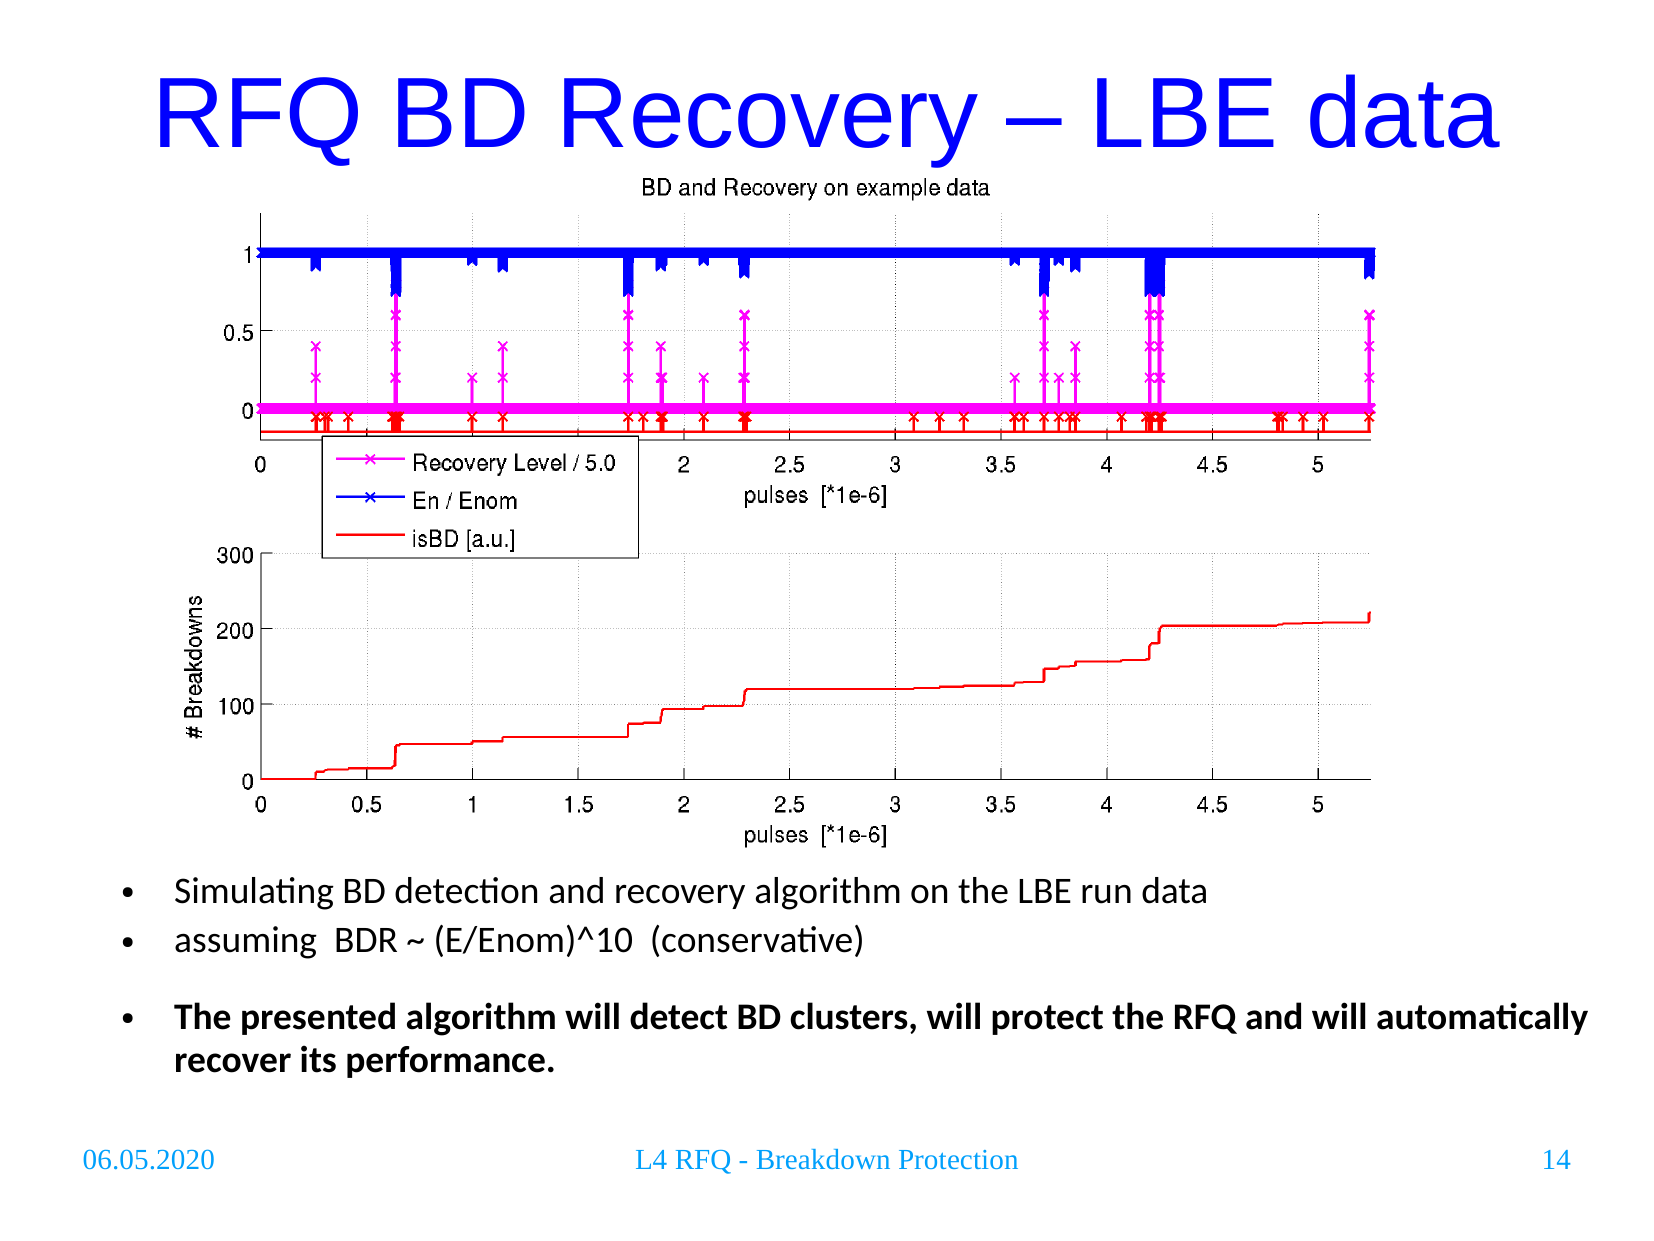

# RFQ BD Recovery – LBE data
Simulating BD detection and recovery algorithm on the LBE run data
assuming BDR ~ (E/Enom)^10 (conservative)
The presented algorithm will detect BD clusters, will protect the RFQ and will automatically recover its performance.
06.05.2020
L4 RFQ - Breakdown Protection
14